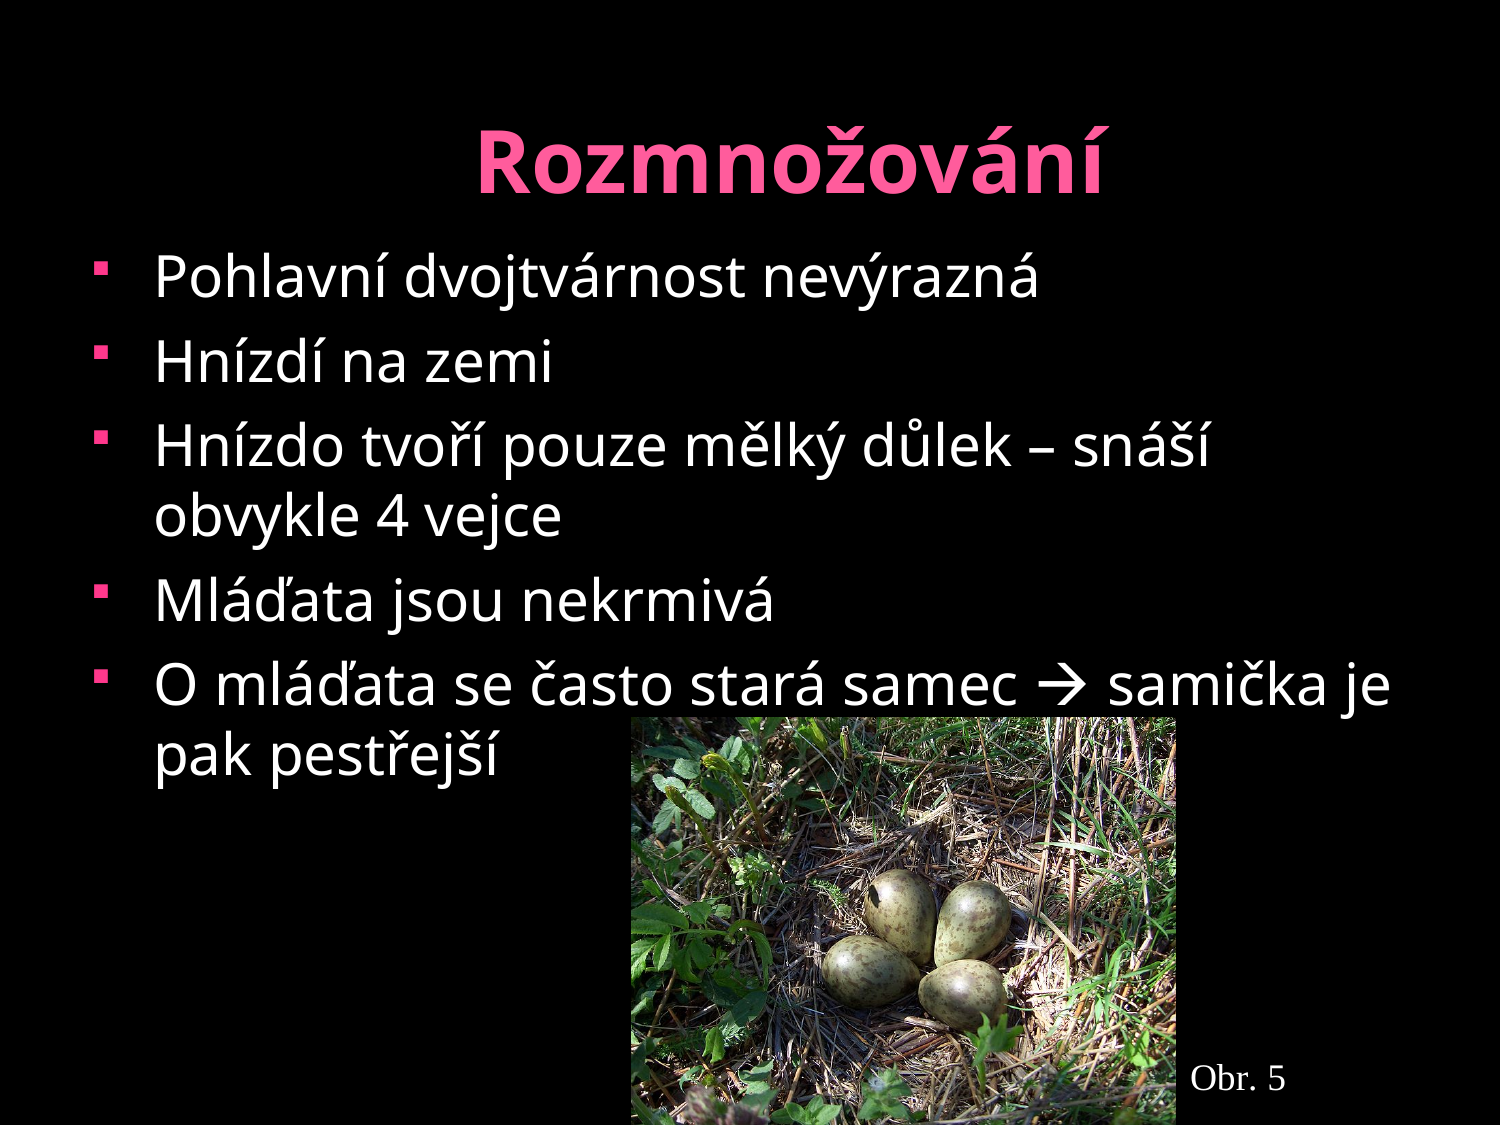

# Rozmnožování
Pohlavní dvojtvárnost nevýrazná
Hnízdí na zemi
Hnízdo tvoří pouze mělký důlek – snáší obvykle 4 vejce
Mláďata jsou nekrmivá
O mláďata se často stará samec  samička je pak pestřejší
Obr. 5